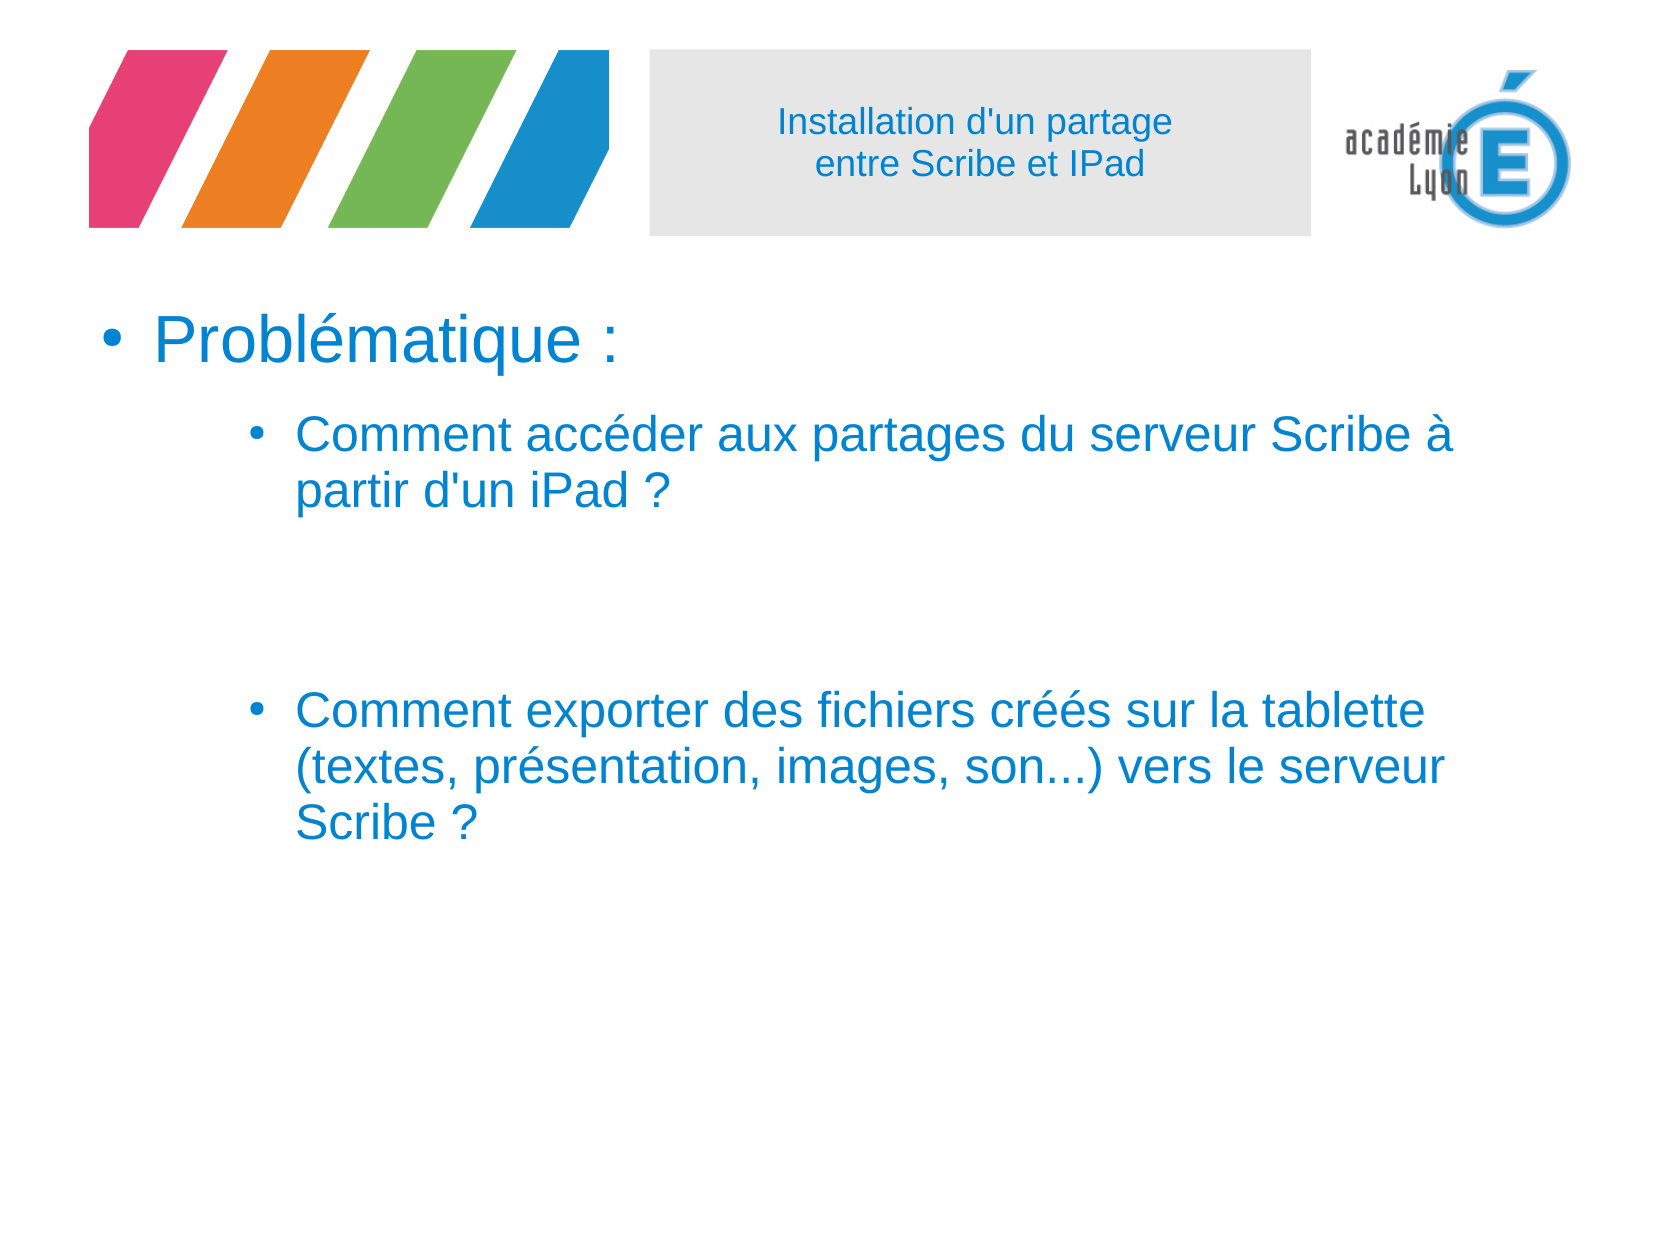

# Installation d'un partage entre Scribe et IPad
Problématique :
Comment accéder aux partages du serveur Scribe à partir d'un iPad ?
Comment exporter des fichiers créés sur la tablette (textes, présentation, images, son...) vers le serveur Scribe ?